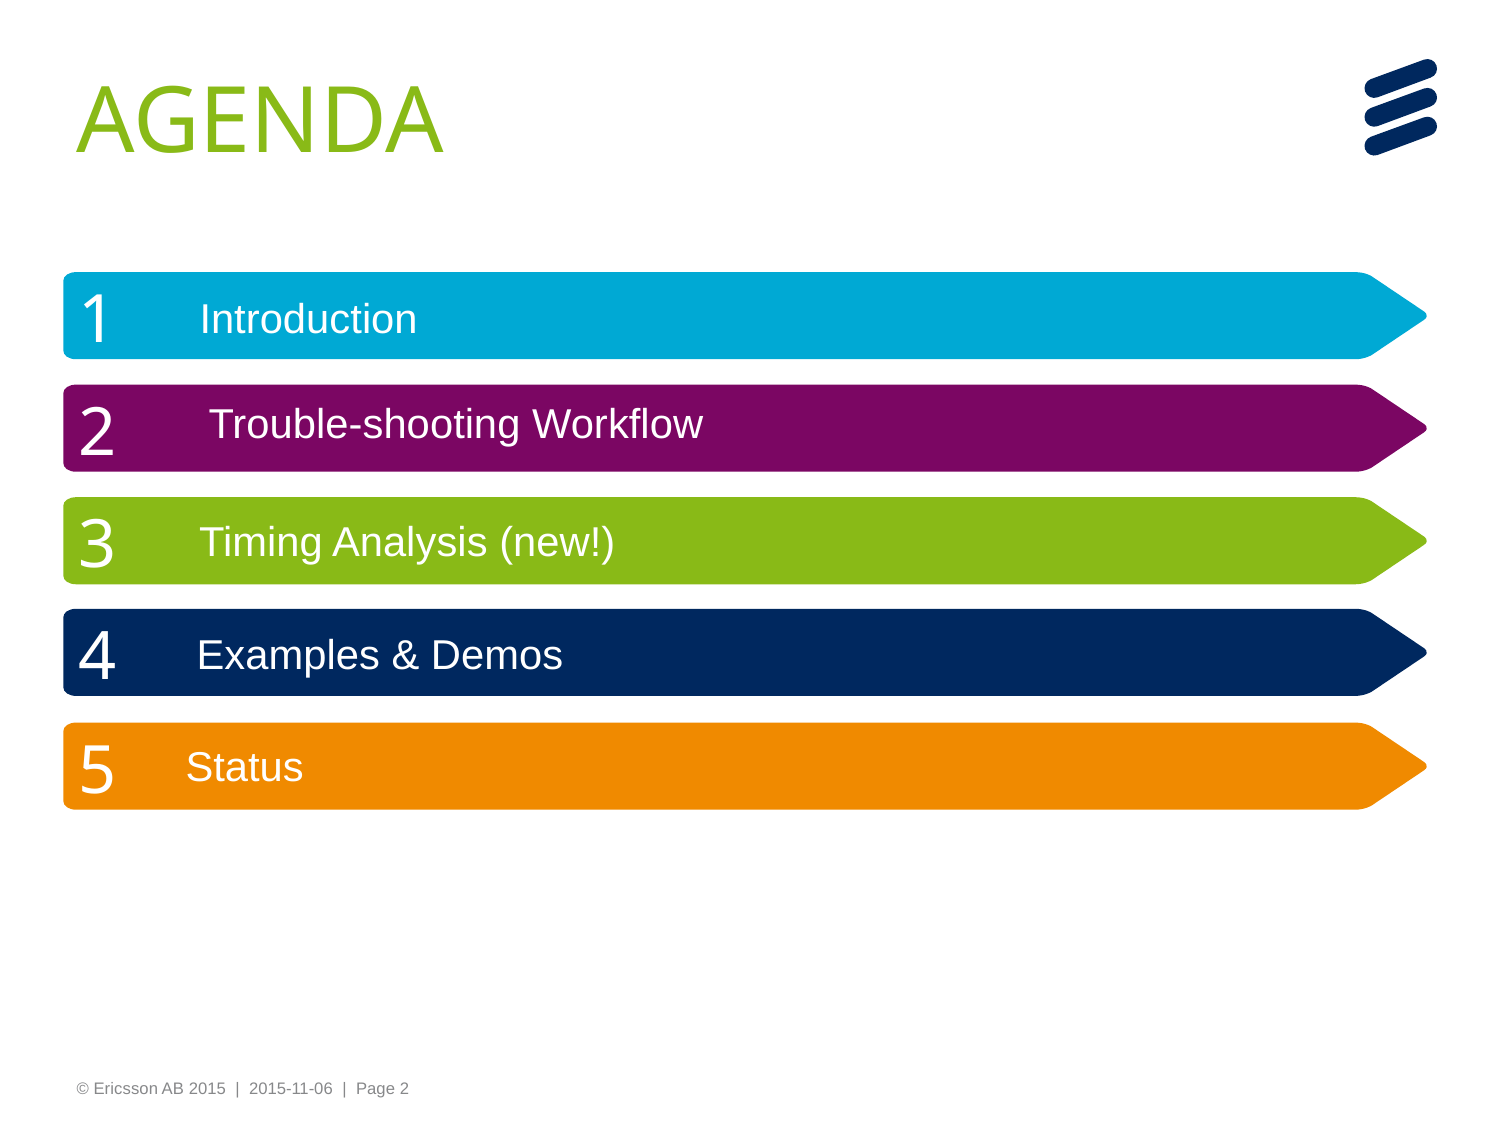

AGENDA
1
Introduction
#
2
Trouble-shooting Workflow
Timing Analysis (new!)
3
Examples & Demos
4
Status
5